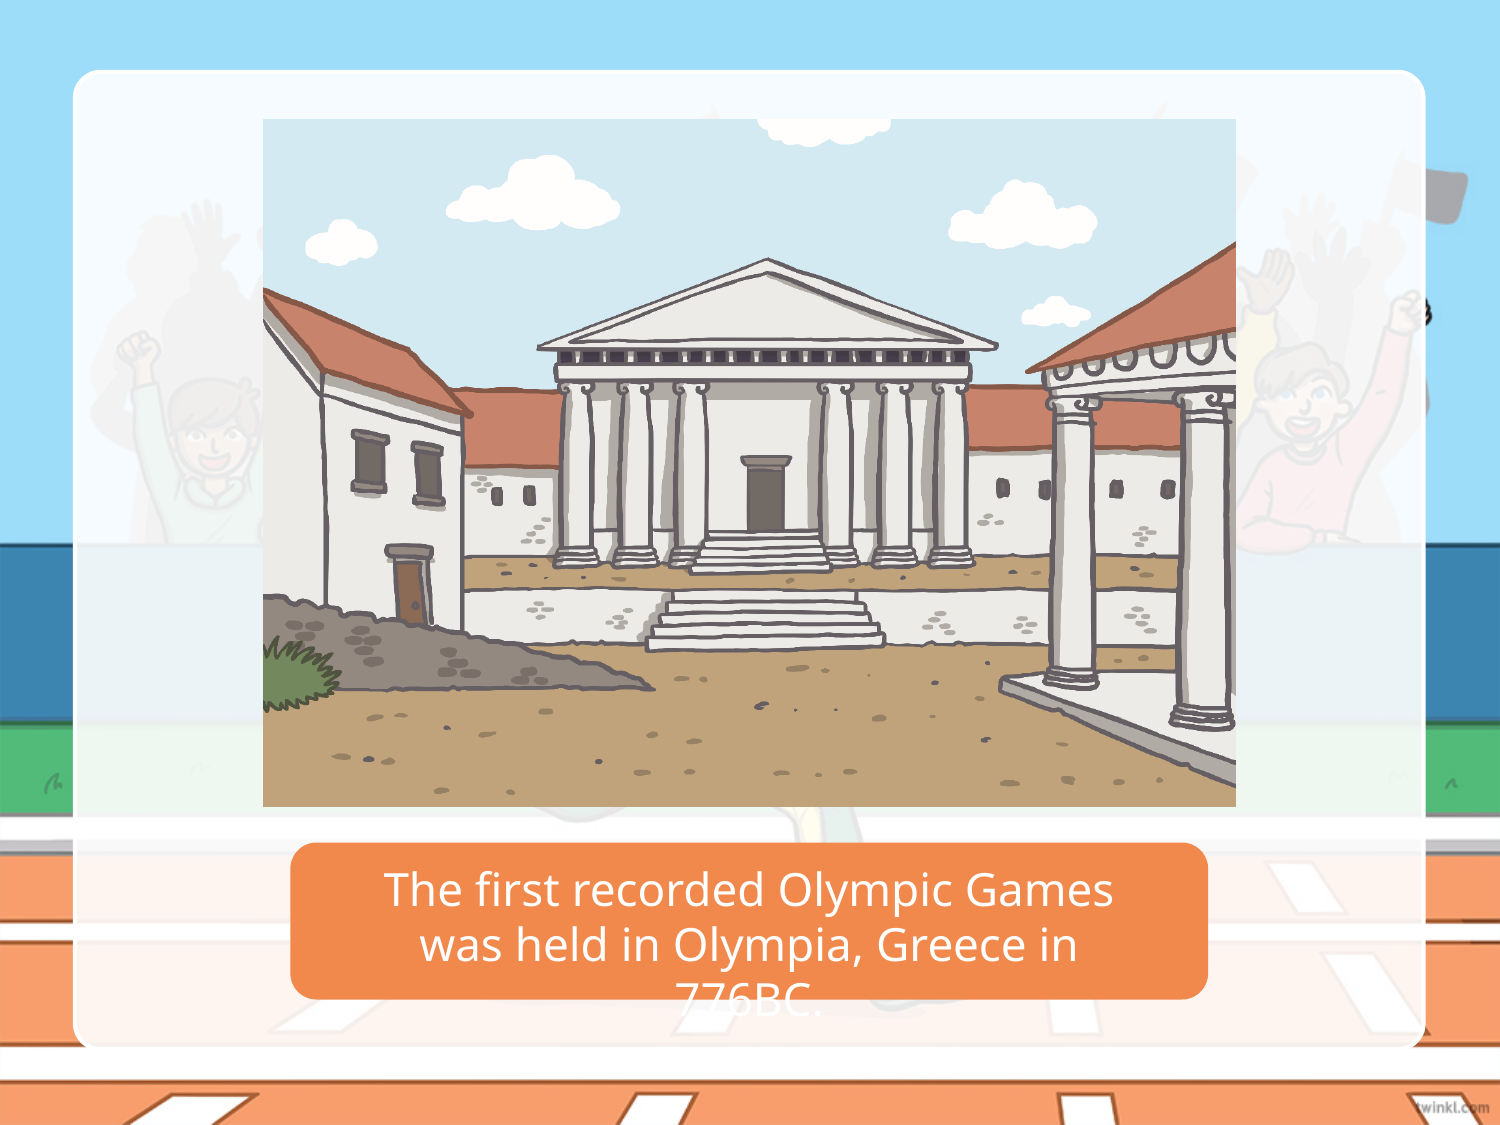

#
The first recorded Olympic Games was held in Olympia, Greece in 776BC.